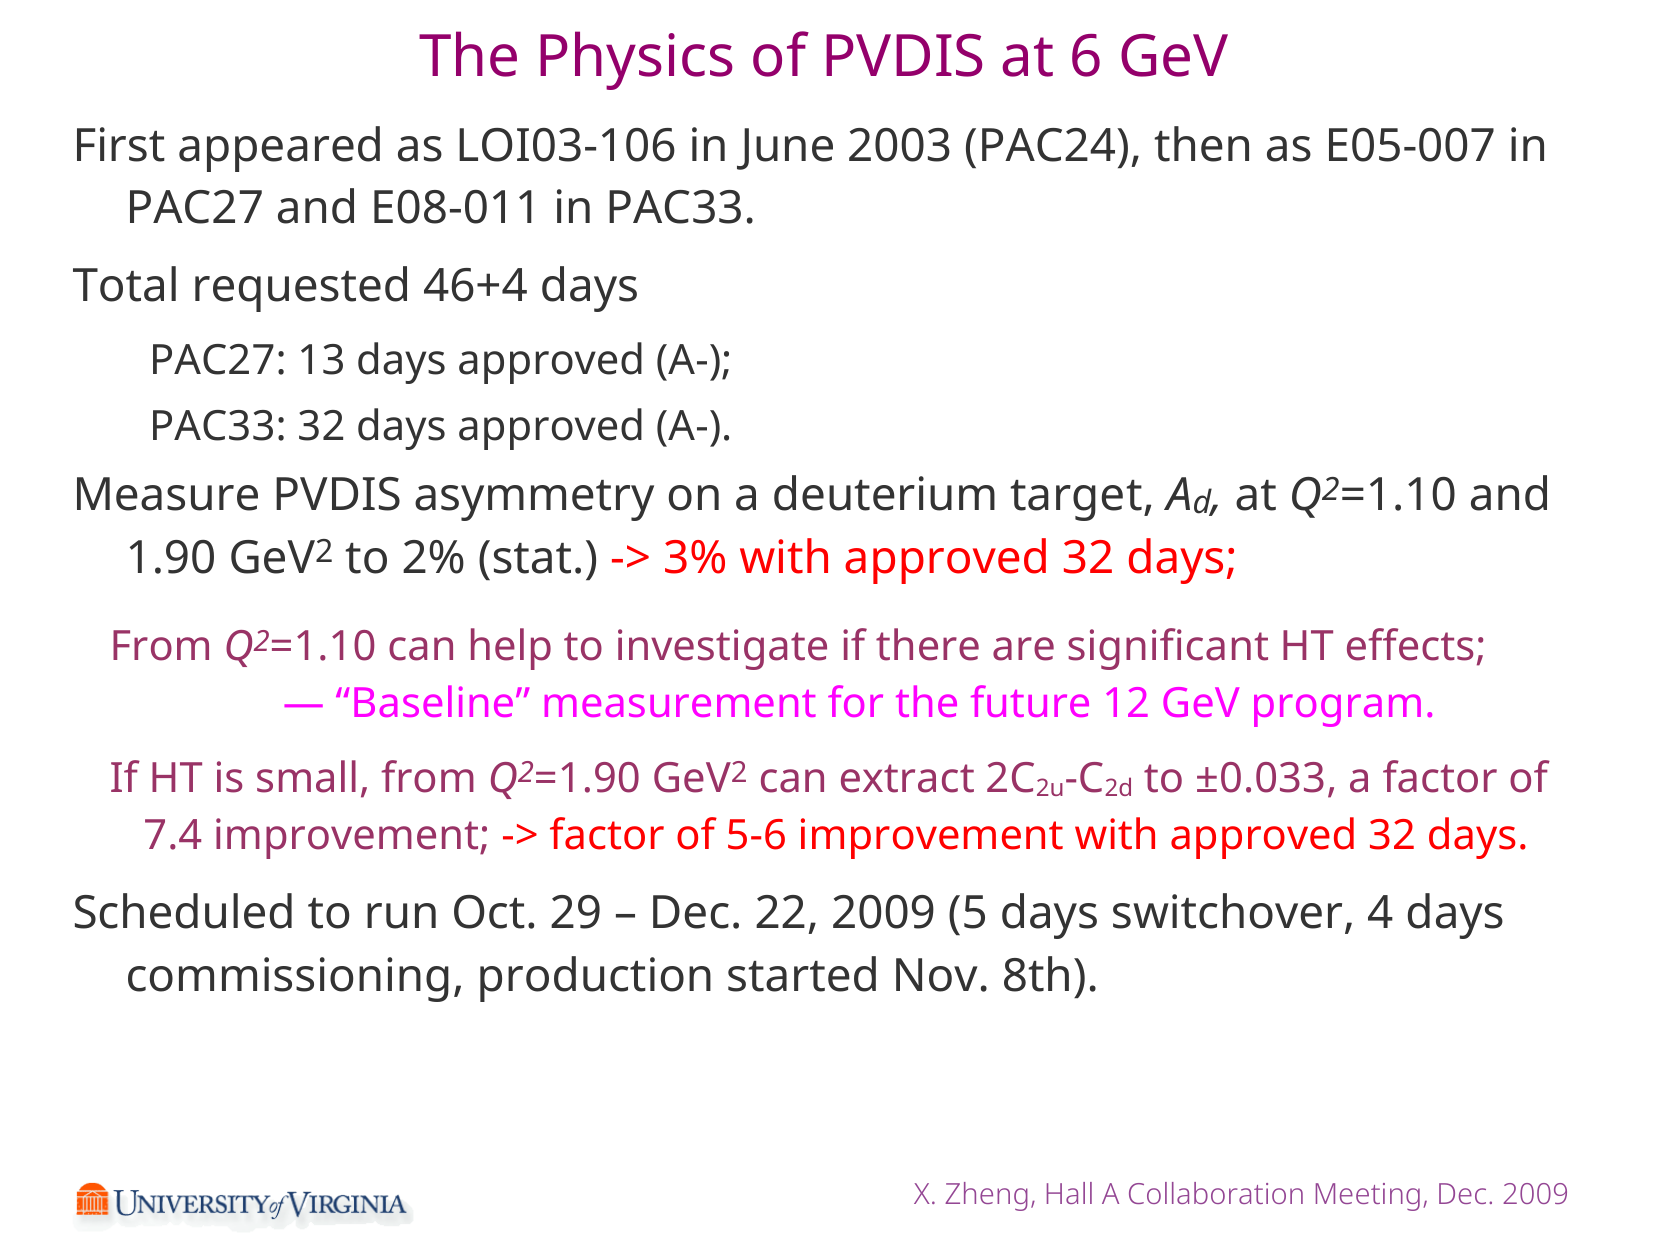

# The Physics of PVDIS at 6 GeV
First appeared as LOI03-106 in June 2003 (PAC24), then as E05-007 in PAC27 and E08-011 in PAC33.
Total requested 46+4 days
PAC27: 13 days approved (A-);
PAC33: 32 days approved (A-).
Measure PVDIS asymmetry on a deuterium target, Ad, at Q2=1.10 and 1.90 GeV2 to 2% (stat.) -> 3% with approved 32 days;
From Q2=1.10 can help to investigate if there are significant HT effects; — “Baseline” measurement for the future 12 GeV program.
If HT is small, from Q2=1.90 GeV2 can extract 2C2u-C2d to ±0.033, a factor of 7.4 improvement; -> factor of 5-6 improvement with approved 32 days.
Scheduled to run Oct. 29 – Dec. 22, 2009 (5 days switchover, 4 days commissioning, production started Nov. 8th).